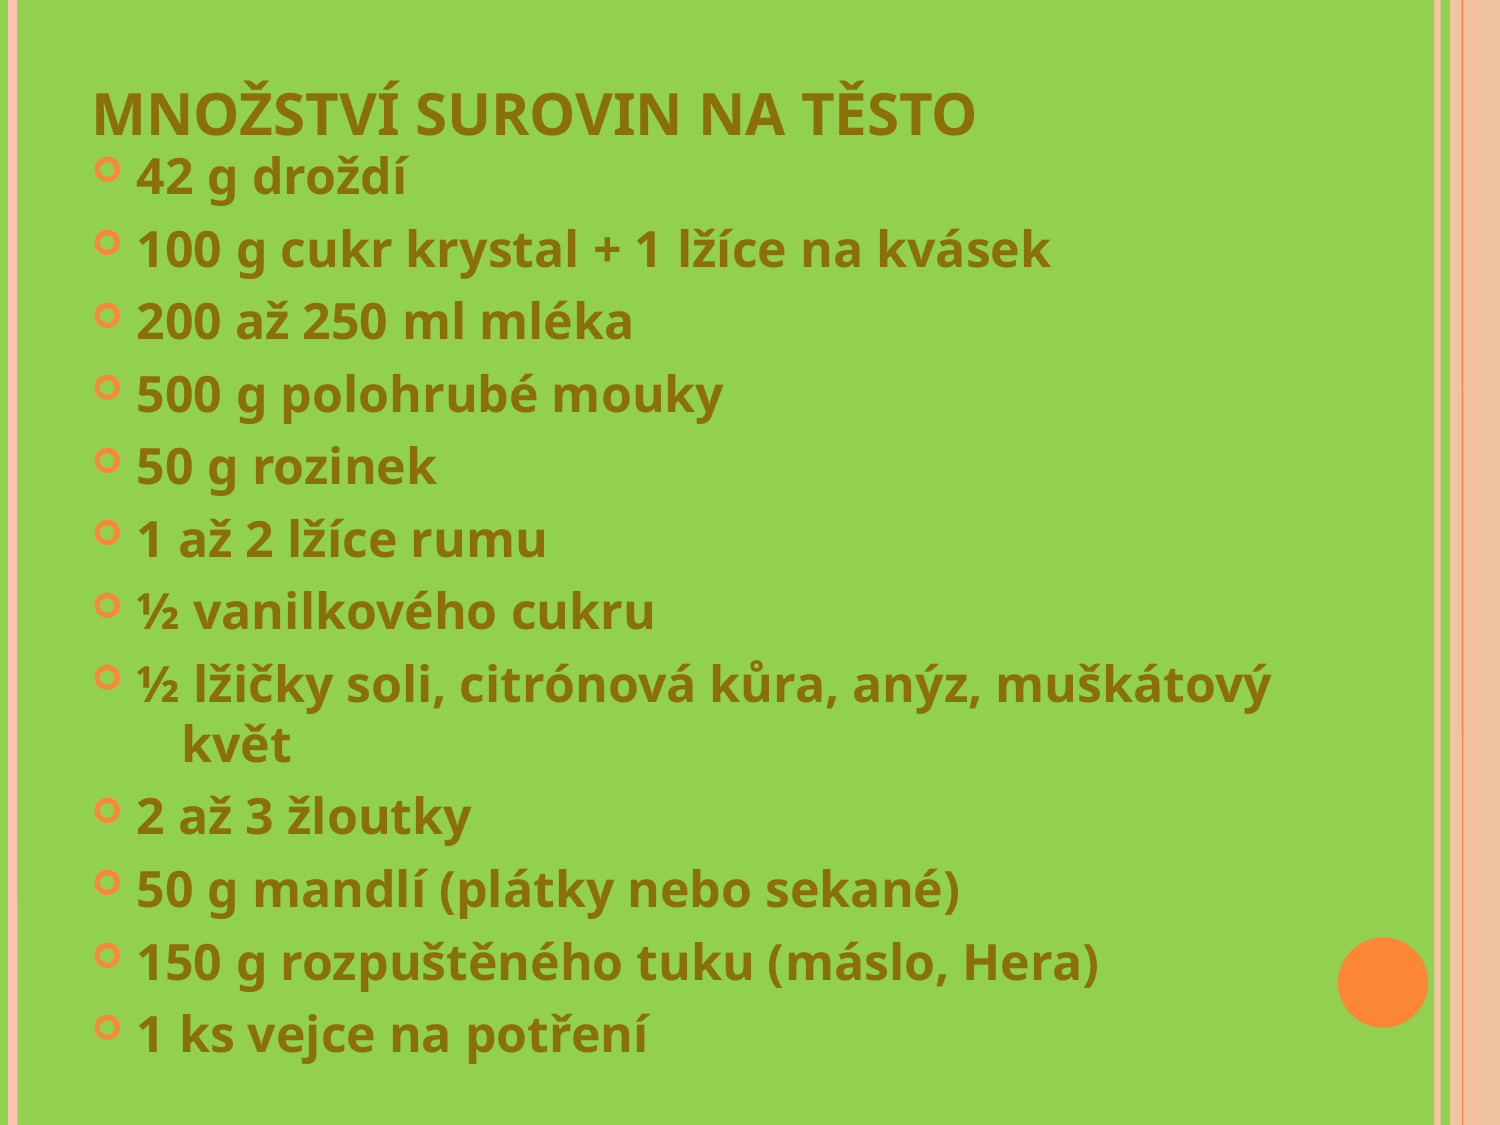

# MNOŽSTVÍ SUROVIN NA TĚSTO
42 g droždí
100 g cukr krystal + 1 lžíce na kvásek
200 až 250 ml mléka
500 g polohrubé mouky
50 g rozinek
1 až 2 lžíce rumu
½ vanilkového cukru
½ lžičky soli, citrónová kůra, anýz, muškátový květ
2 až 3 žloutky
50 g mandlí (plátky nebo sekané)
150 g rozpuštěného tuku (máslo, Hera)
1 ks vejce na potření